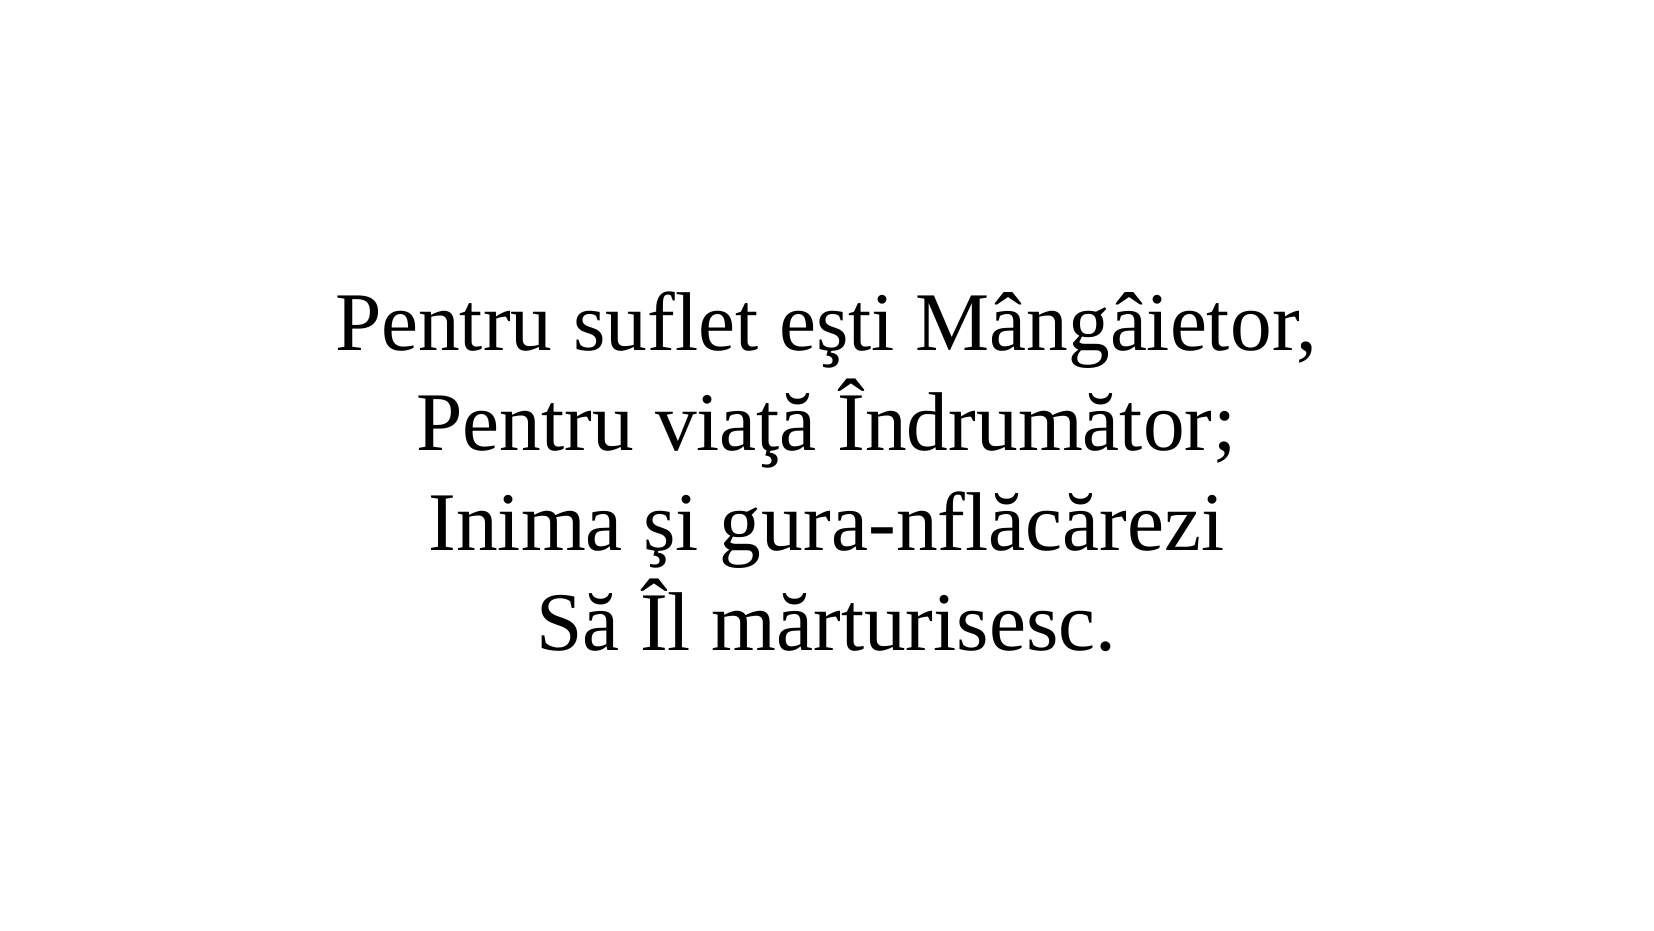

# Pentru suflet eşti Mângâietor, Pentru viaţă Îndrumător; Inima şi gura-nflăcărezi Să Îl mărturisesc.